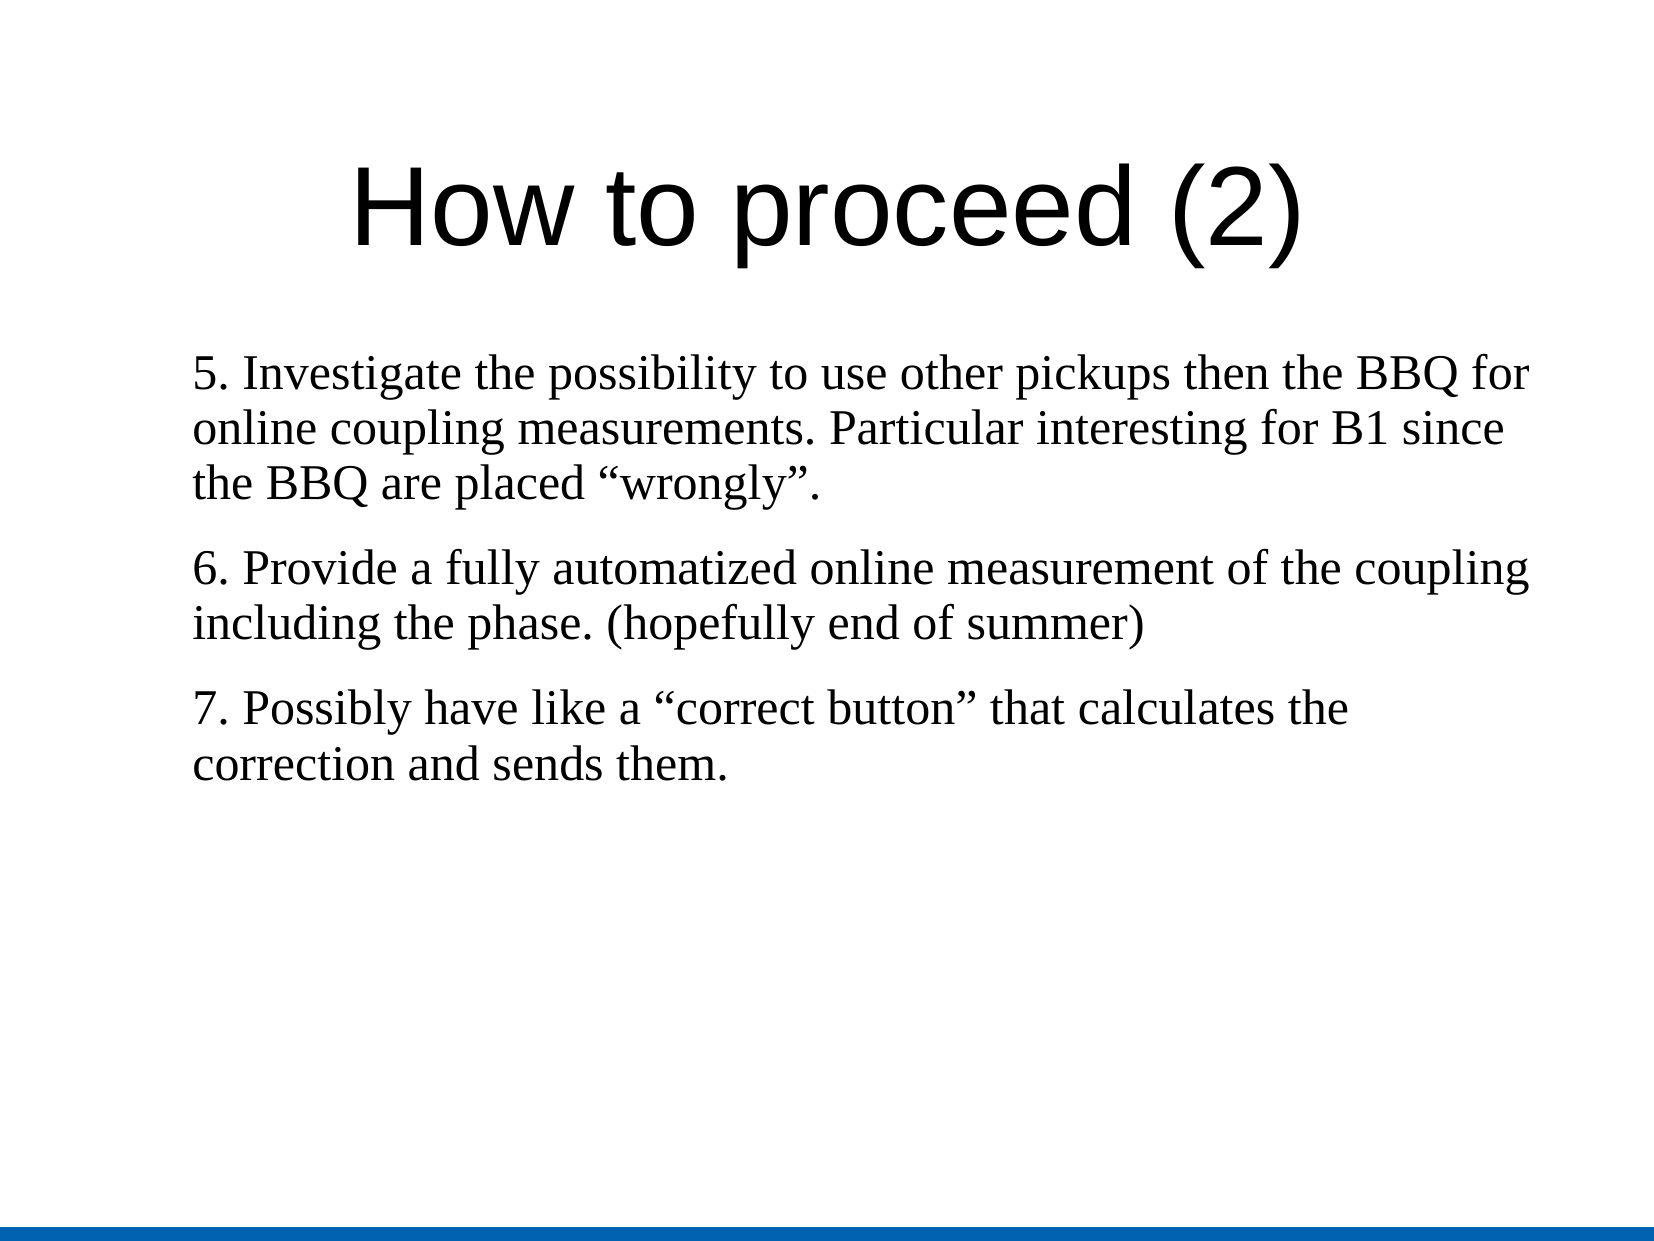

# How to proceed (2)
5. Investigate the possibility to use other pickups then the BBQ for online coupling measurements. Particular interesting for B1 since the BBQ are placed “wrongly”.
6. Provide a fully automatized online measurement of the coupling including the phase. (hopefully end of summer)
7. Possibly have like a “correct button” that calculates the correction and sends them.